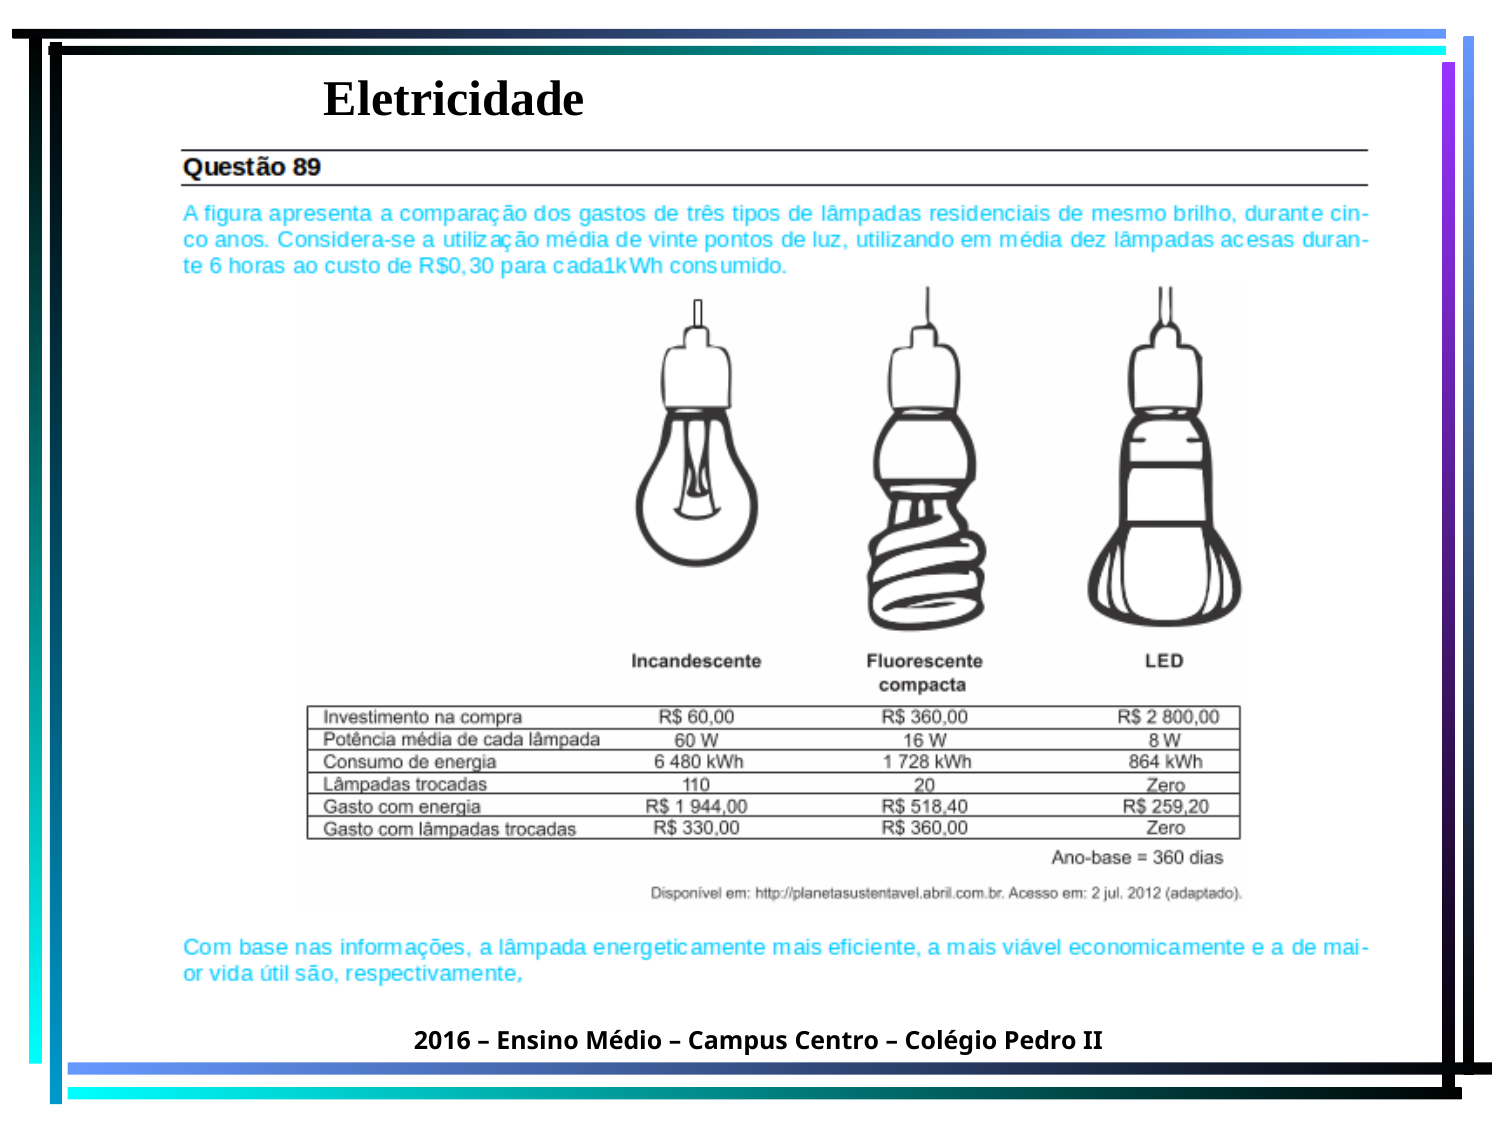

# Eletricidade
2016 – Ensino Médio – Campus Centro – Colégio Pedro II